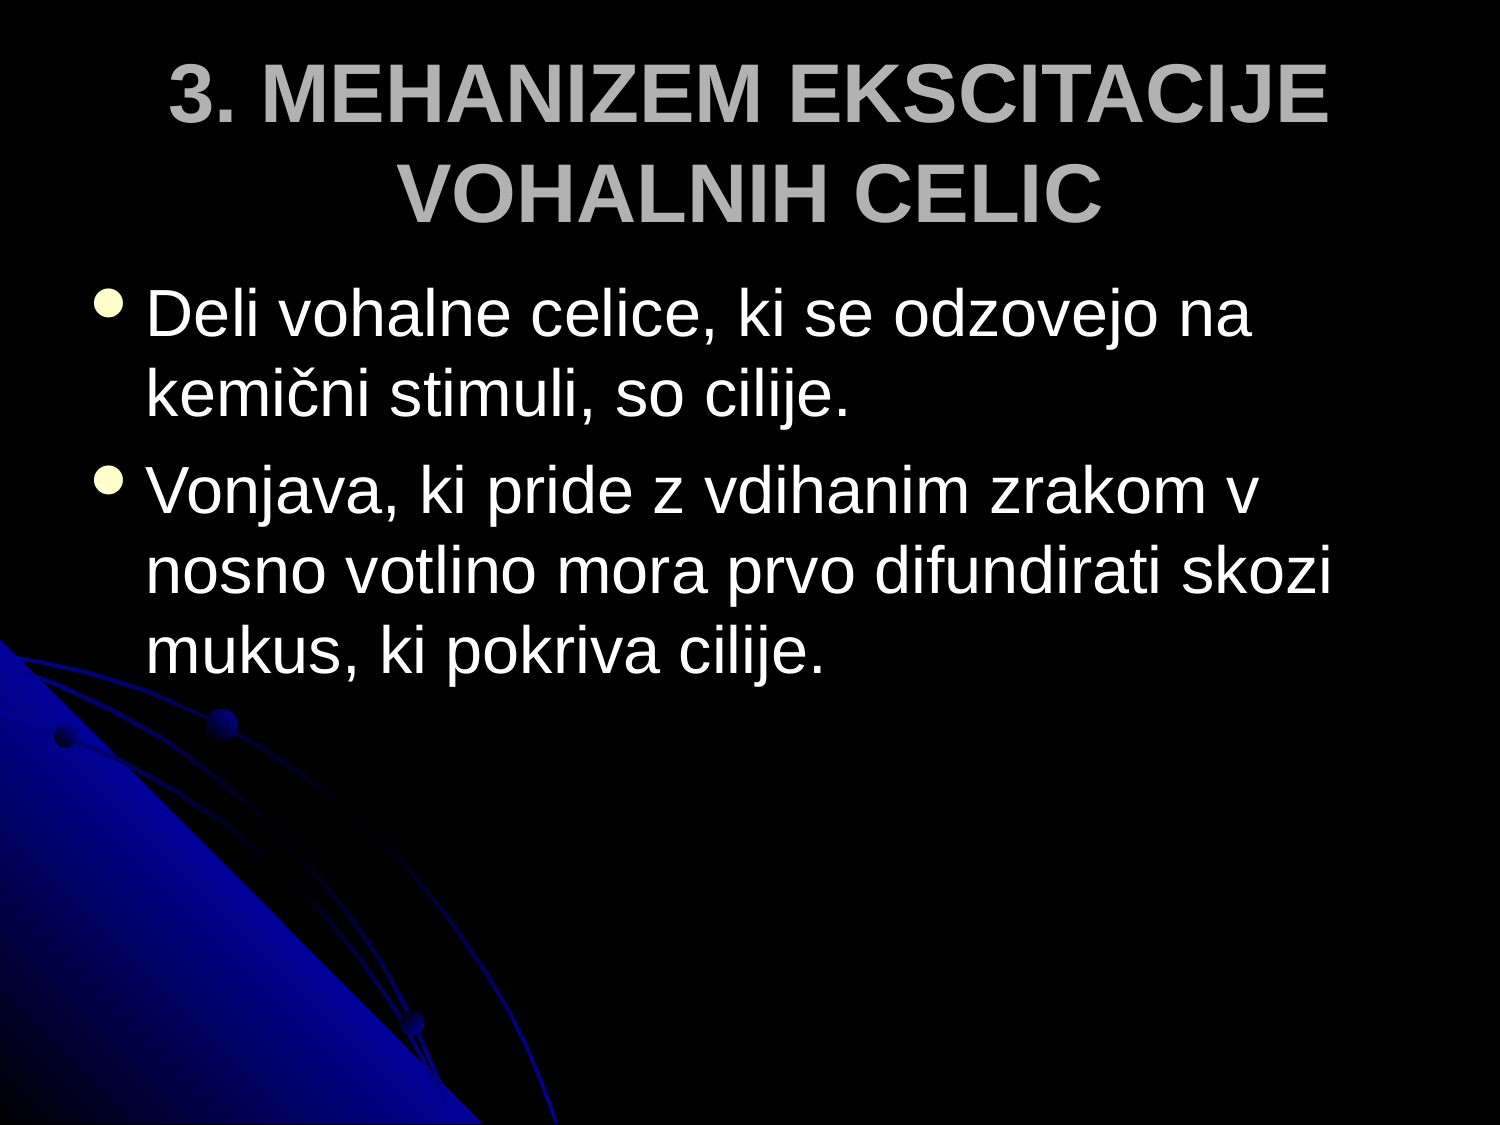

# 3. MEHANIZEM EKSCITACIJE VOHALNIH CELIC
Deli vohalne celice, ki se odzovejo na kemični stimuli, so cilije.
Vonjava, ki pride z vdihanim zrakom v nosno votlino mora prvo difundirati skozi mukus, ki pokriva cilije.